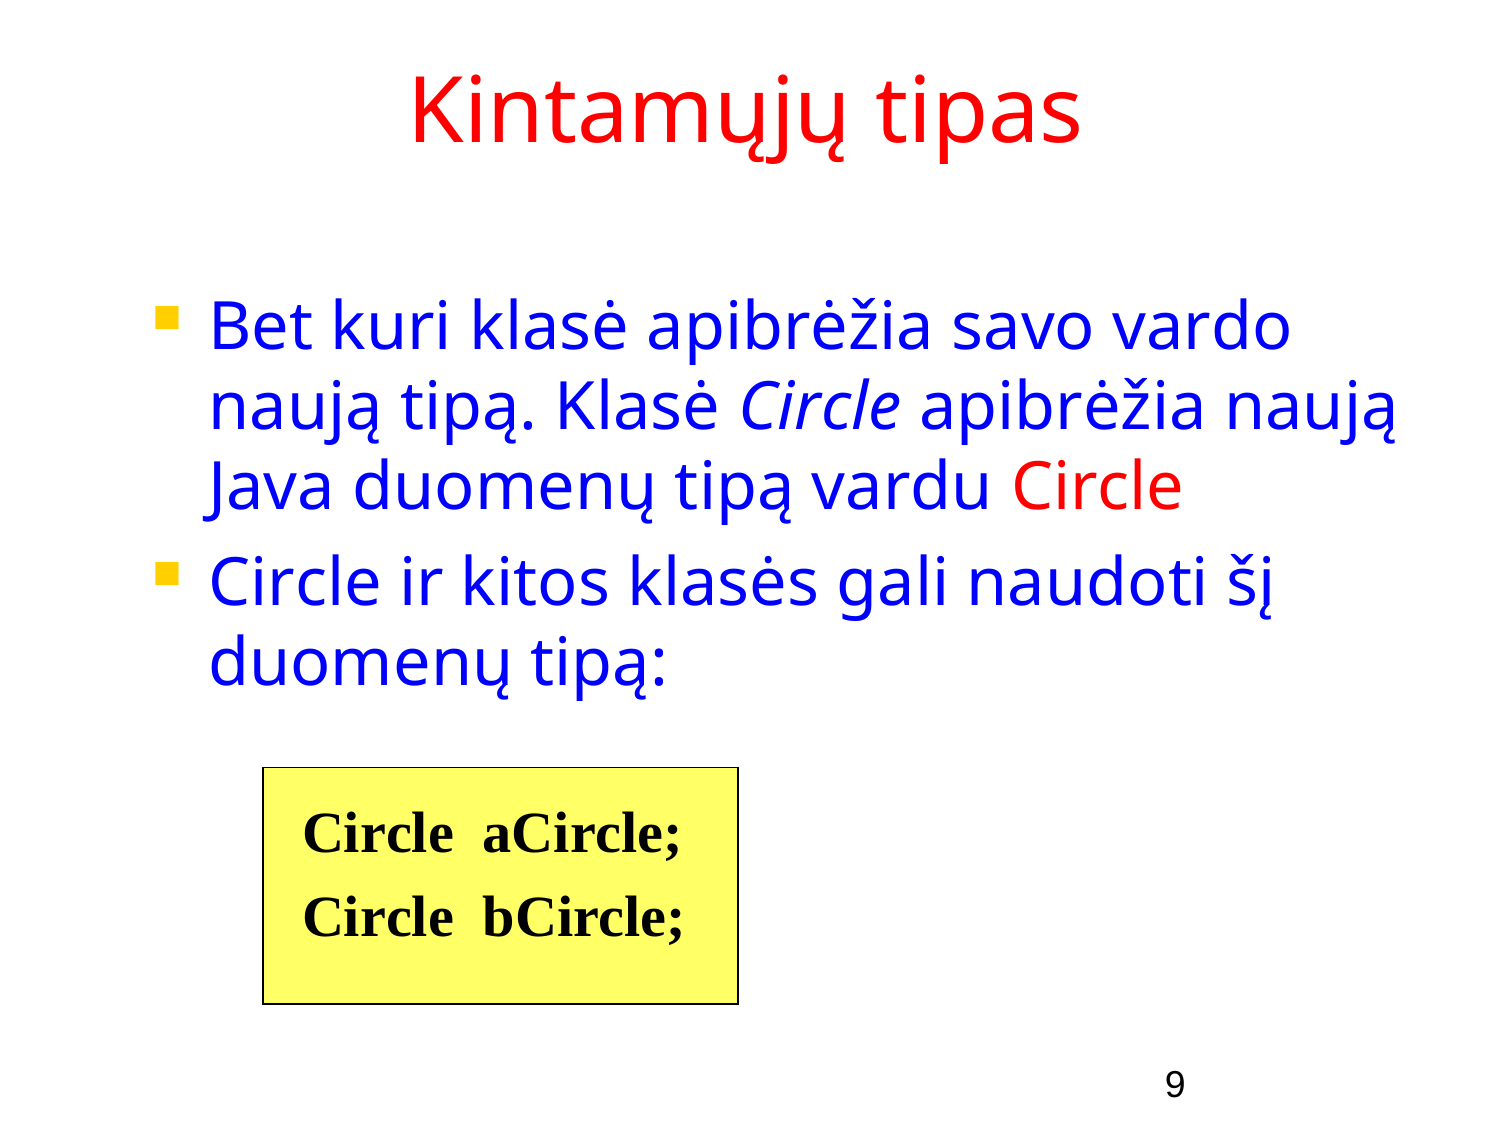

# Kintamųjų tipas
Bet kuri klasė apibrėžia savo vardo naują tipą. Klasė Circle apibrėžia naują Java duomenų tipą vardu Circle
Circle ir kitos klasės gali naudoti šį duomenų tipą:
Circle aCircle;
Circle bCircle;
9